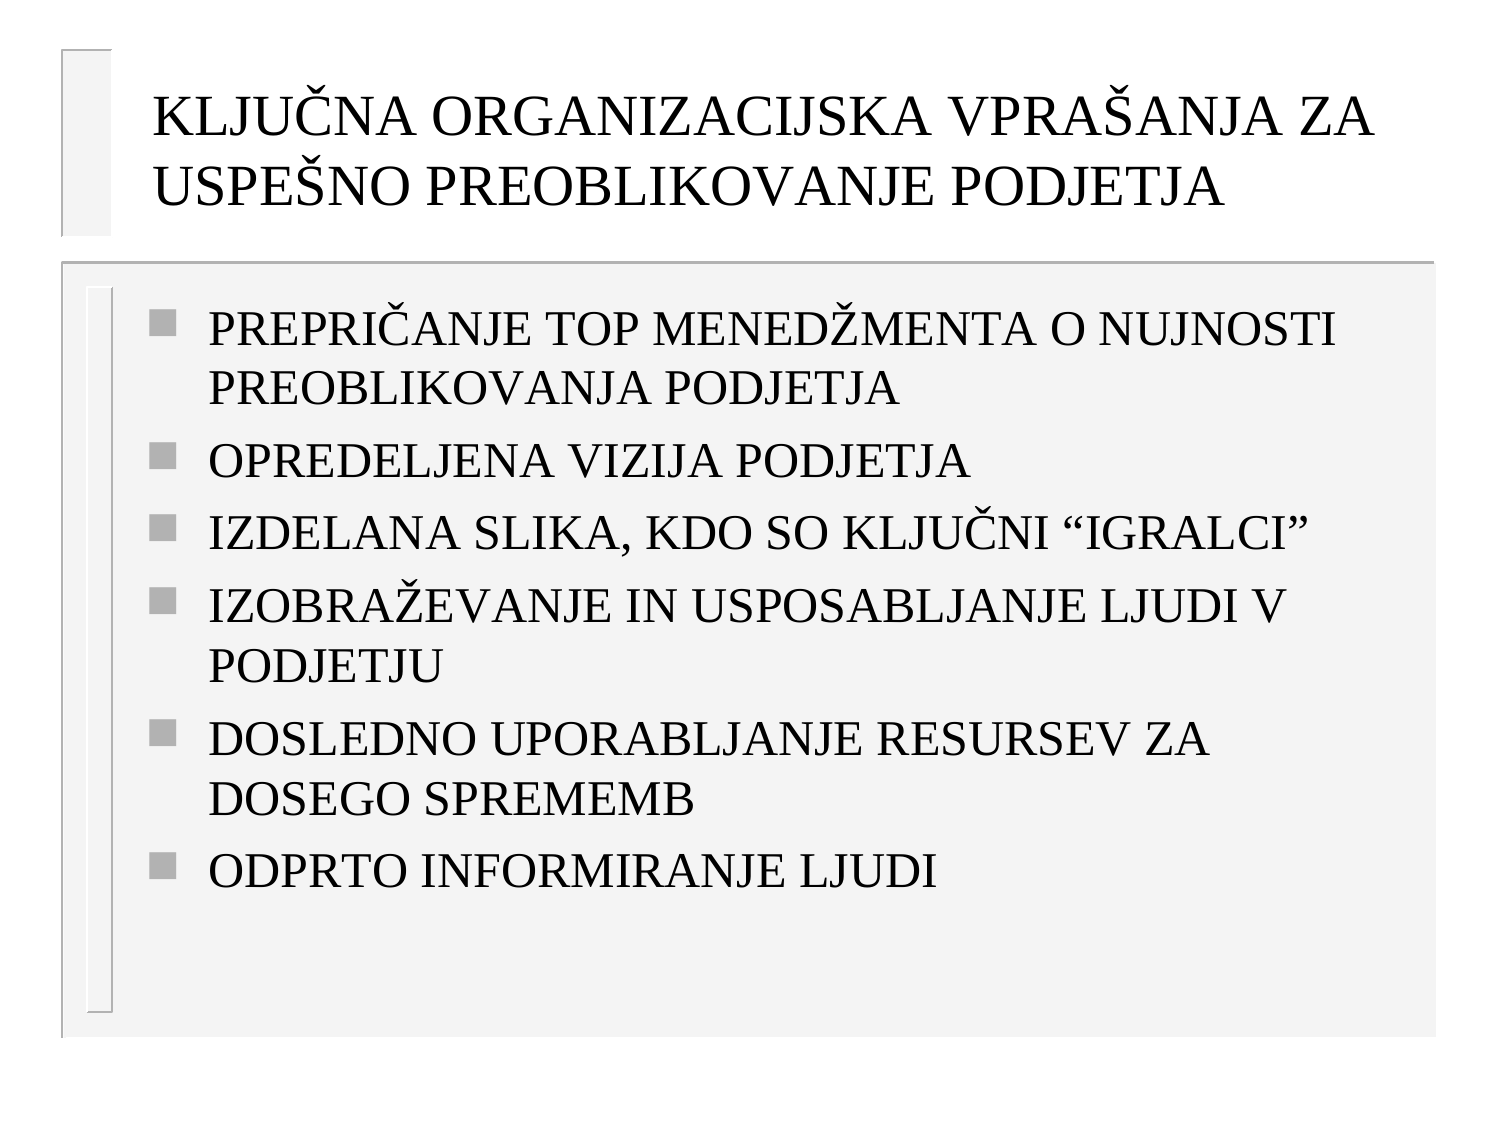

# KLJUČNA ORGANIZACIJSKA VPRAŠANJA ZA USPEŠNO PREOBLIKOVANJE PODJETJA
PREPRIČANJE TOP MENEDŽMENTA O NUJNOSTI PREOBLIKOVANJA PODJETJA
OPREDELJENA VIZIJA PODJETJA
IZDELANA SLIKA, KDO SO KLJUČNI “IGRALCI”
IZOBRAŽEVANJE IN USPOSABLJANJE LJUDI V PODJETJU
DOSLEDNO UPORABLJANJE RESURSEV ZA DOSEGO SPREMEMB
ODPRTO INFORMIRANJE LJUDI